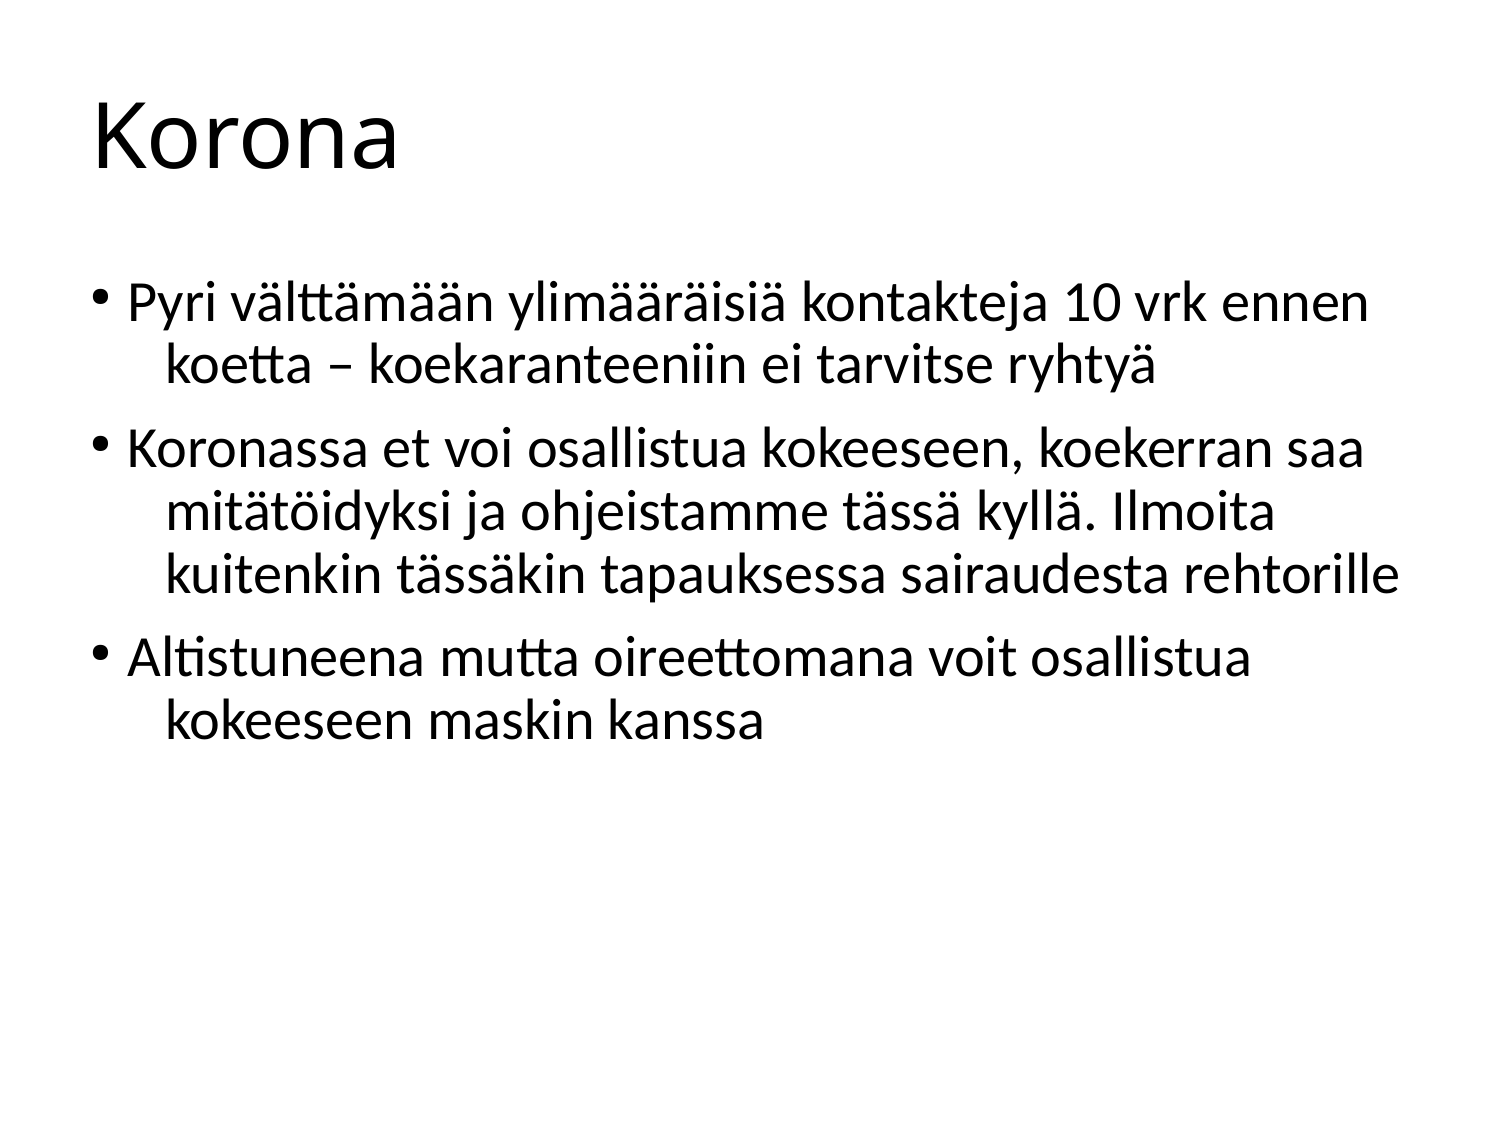

# Korona
Pyri välttämään ylimääräisiä kontakteja 10 vrk ennen koetta – koekaranteeniin ei tarvitse ryhtyä
Koronassa et voi osallistua kokeeseen, koekerran saa mitätöidyksi ja ohjeistamme tässä kyllä. Ilmoita kuitenkin tässäkin tapauksessa sairaudesta rehtorille
Altistuneena mutta oireettomana voit osallistua kokeeseen maskin kanssa